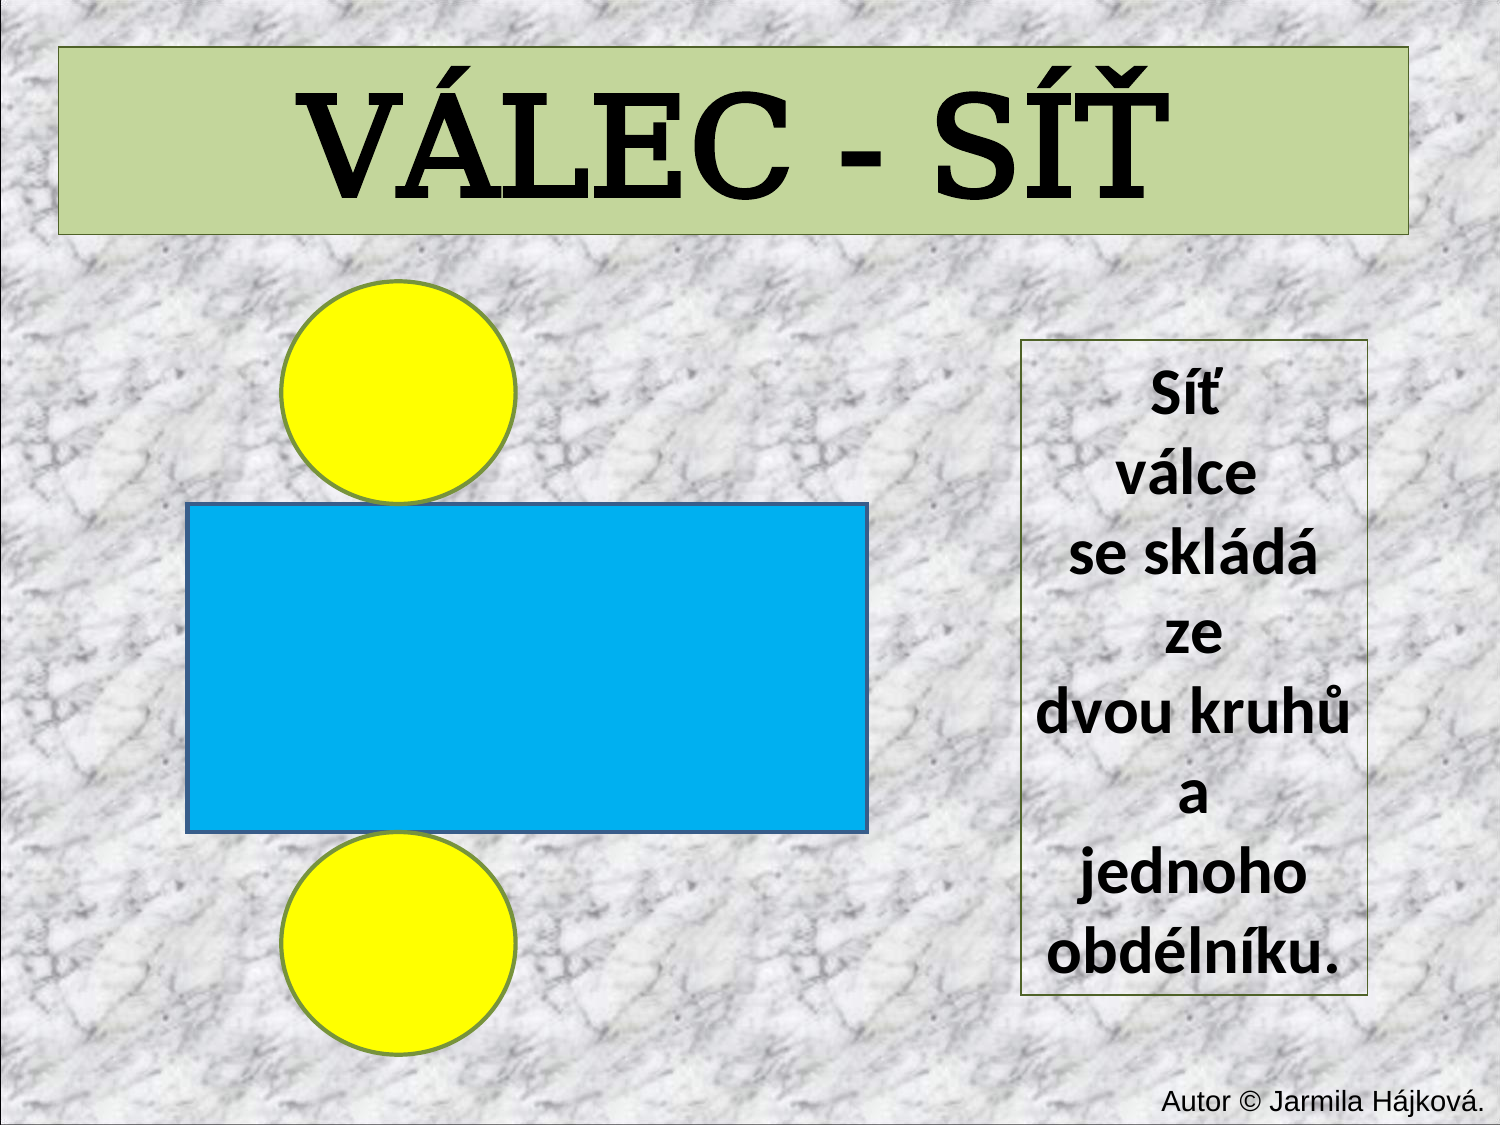

# VÁLEC - SÍŤ
Síť
válce
se skládá
ze
dvou kruhů
a
jednoho
obdélníku.
Autor © Jarmila Hájková.